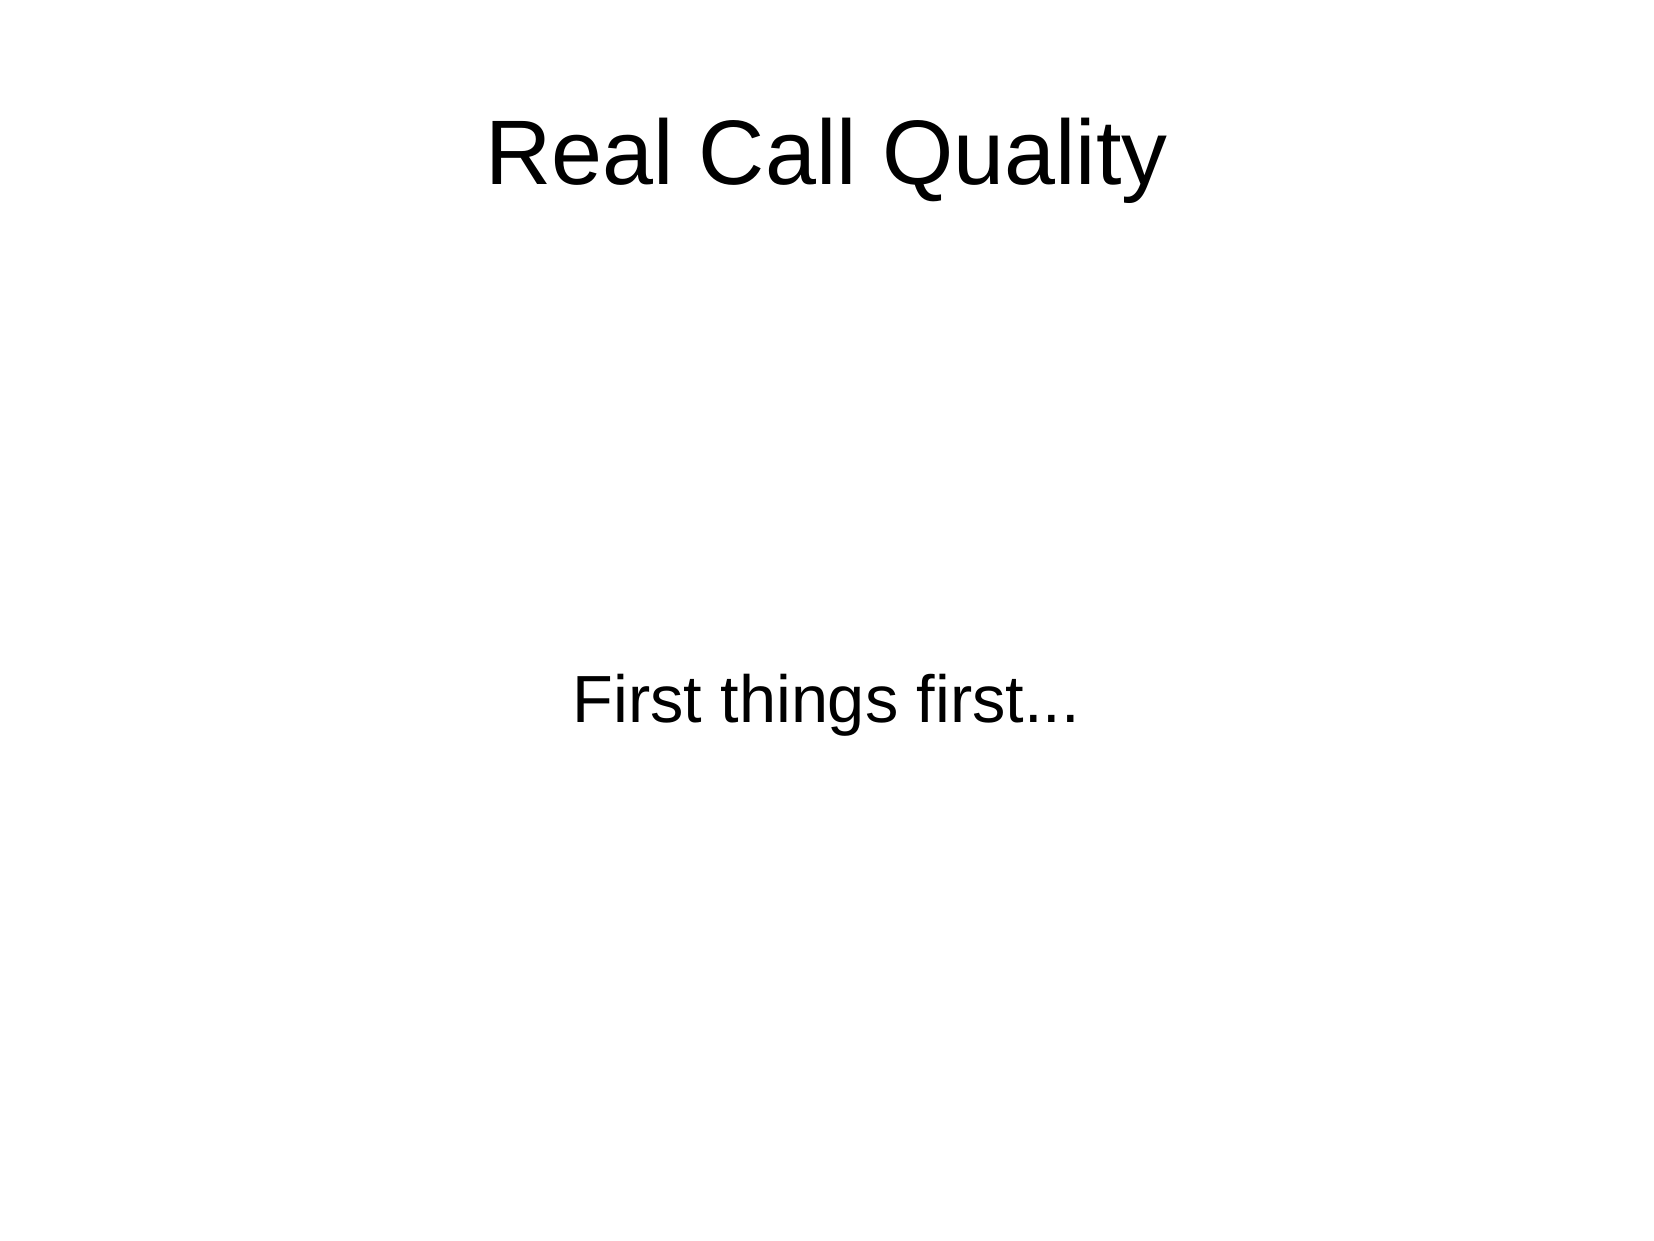

# Real Call Quality
First things first...